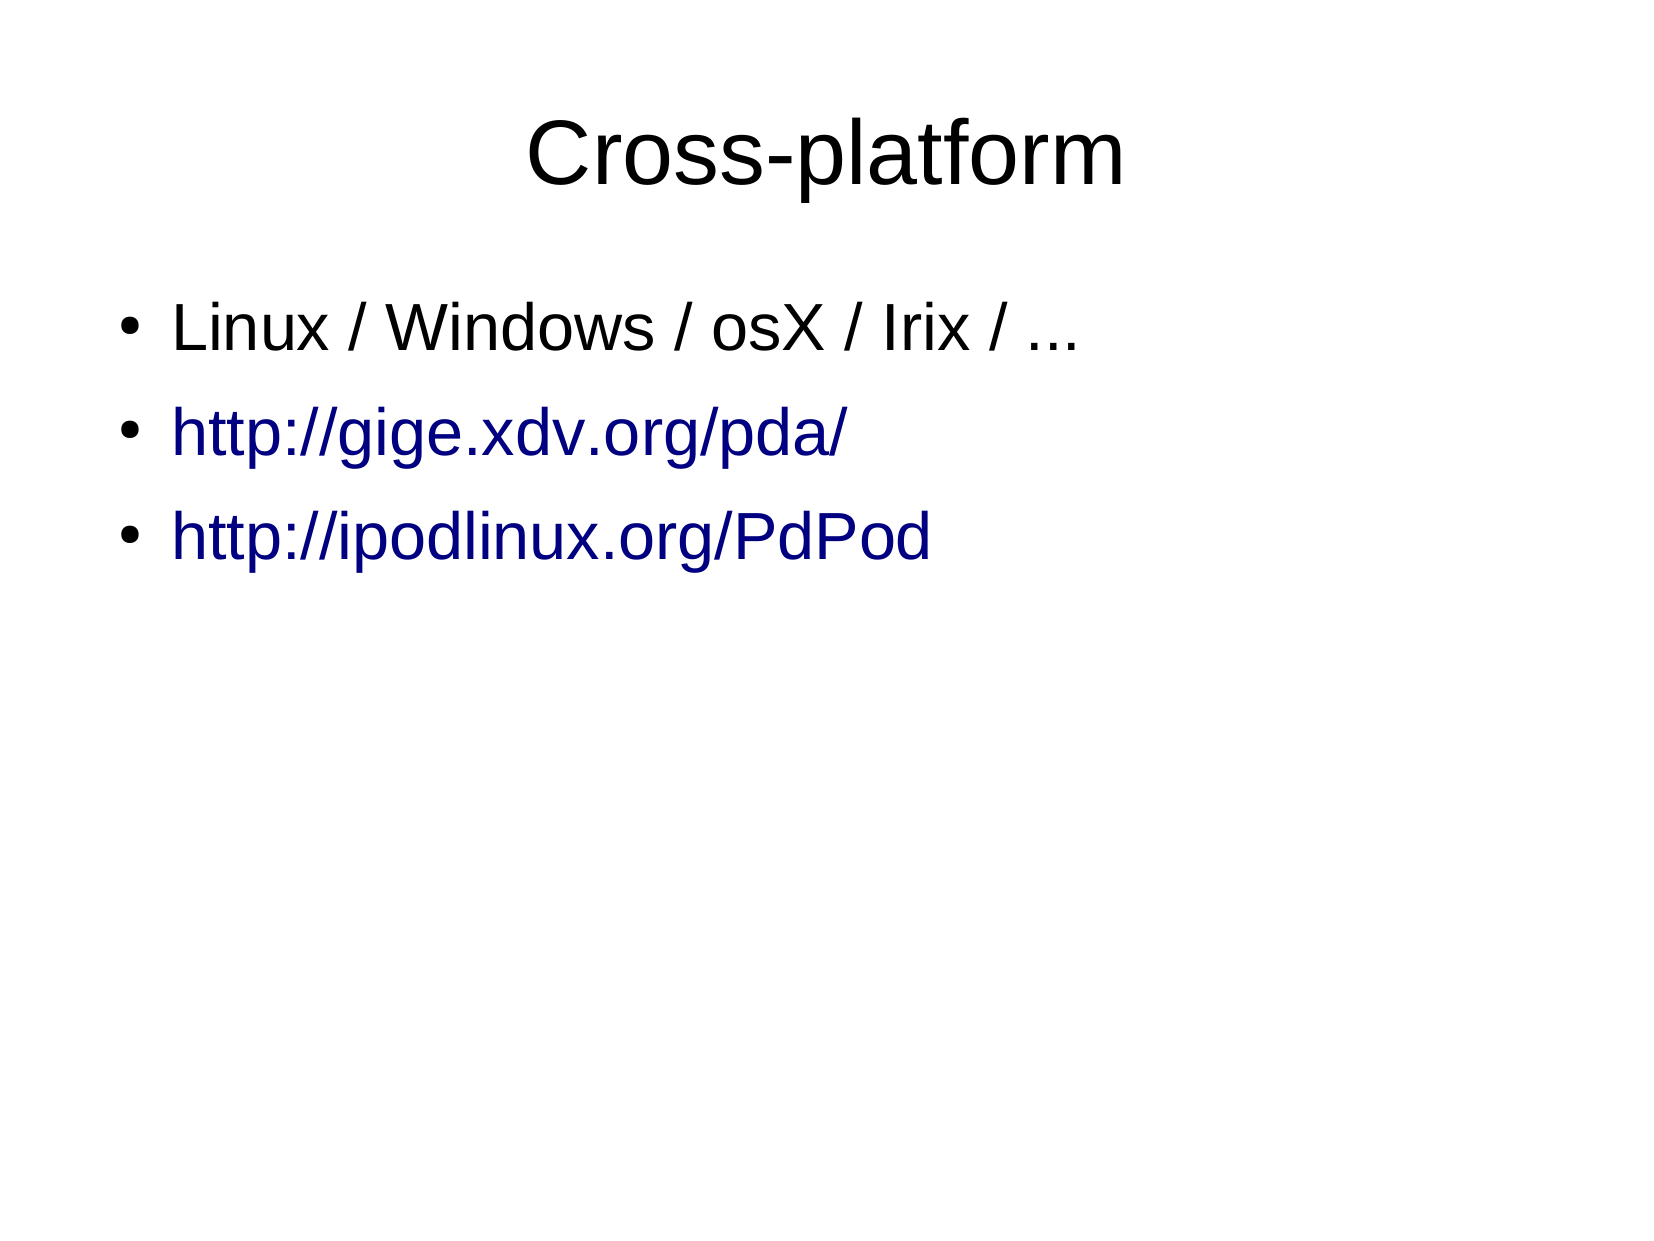

# Cross-platform
Linux / Windows / osX / Irix / ...
http://gige.xdv.org/pda/
http://ipodlinux.org/PdPod